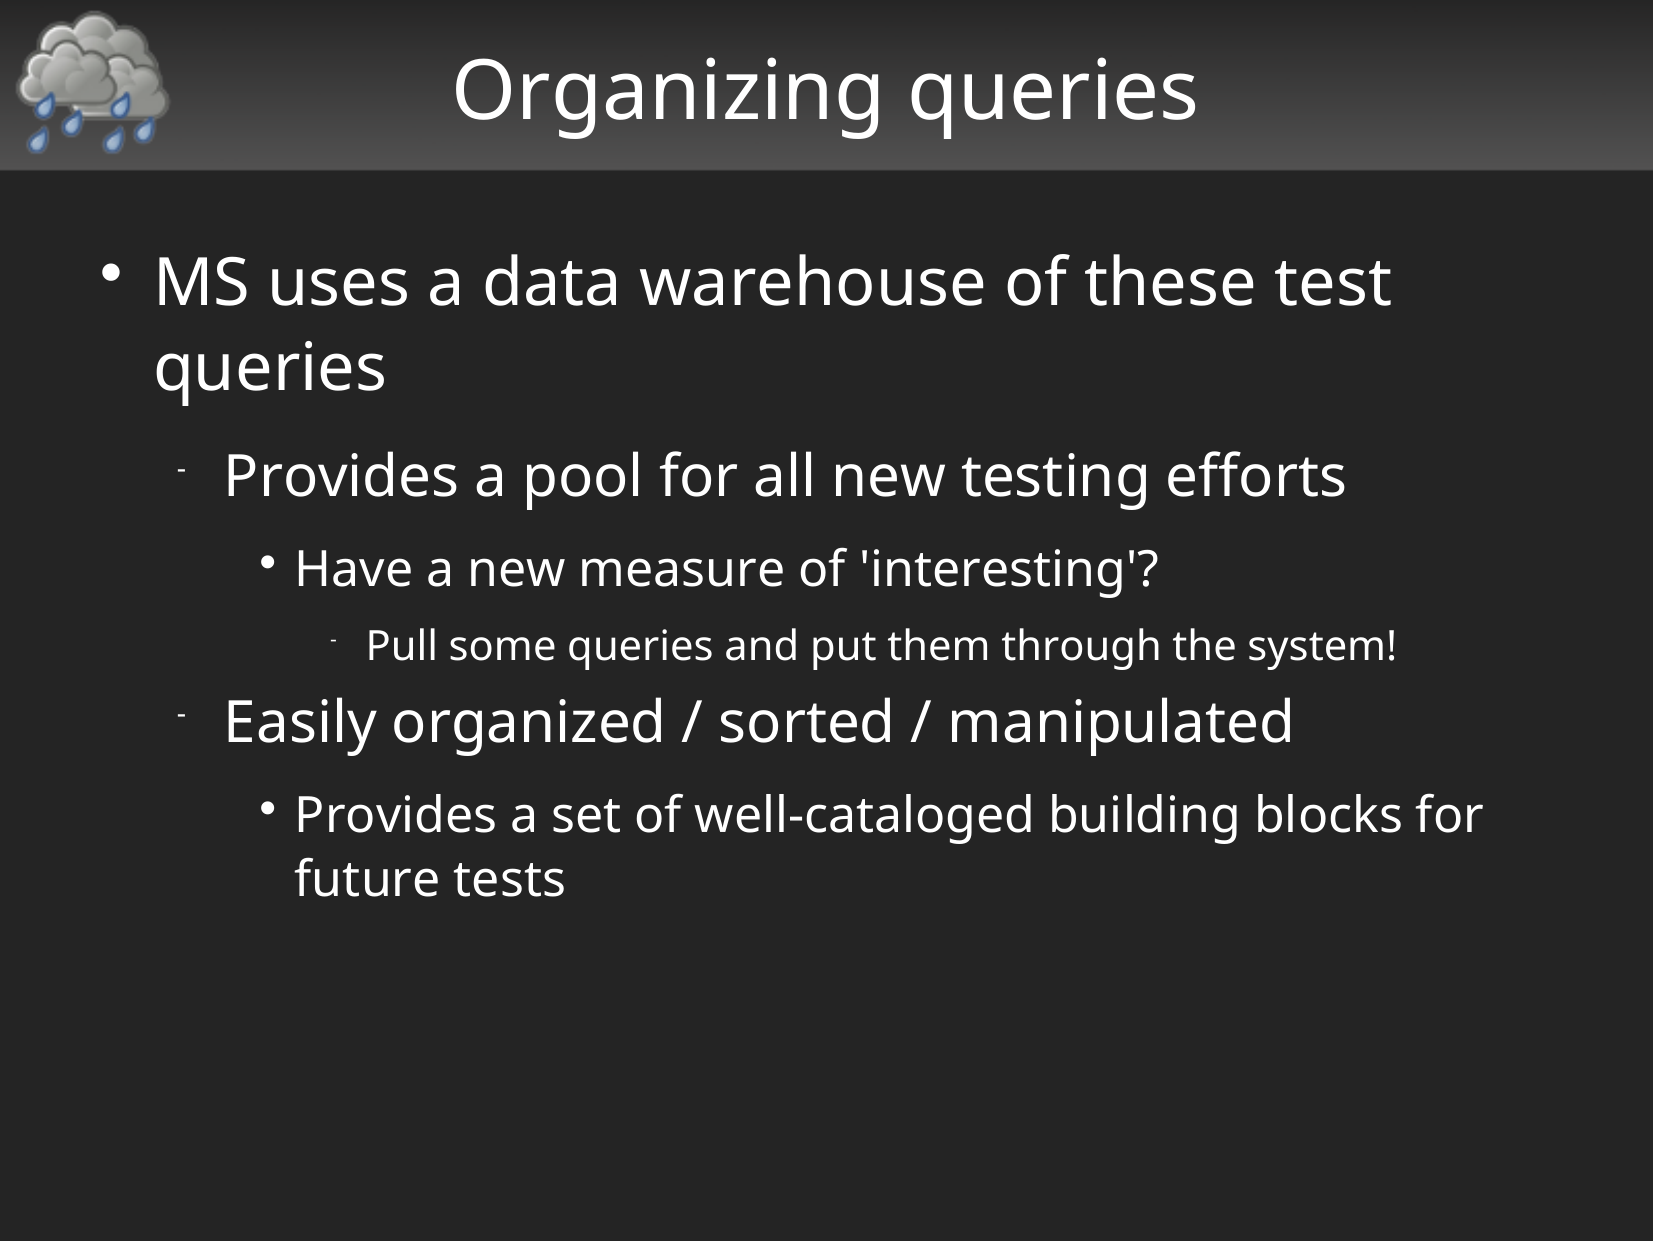

# Organizing queries
MS uses a data warehouse of these test queries
Provides a pool for all new testing efforts
Have a new measure of 'interesting'?
Pull some queries and put them through the system!
Easily organized / sorted / manipulated
Provides a set of well-cataloged building blocks for future tests